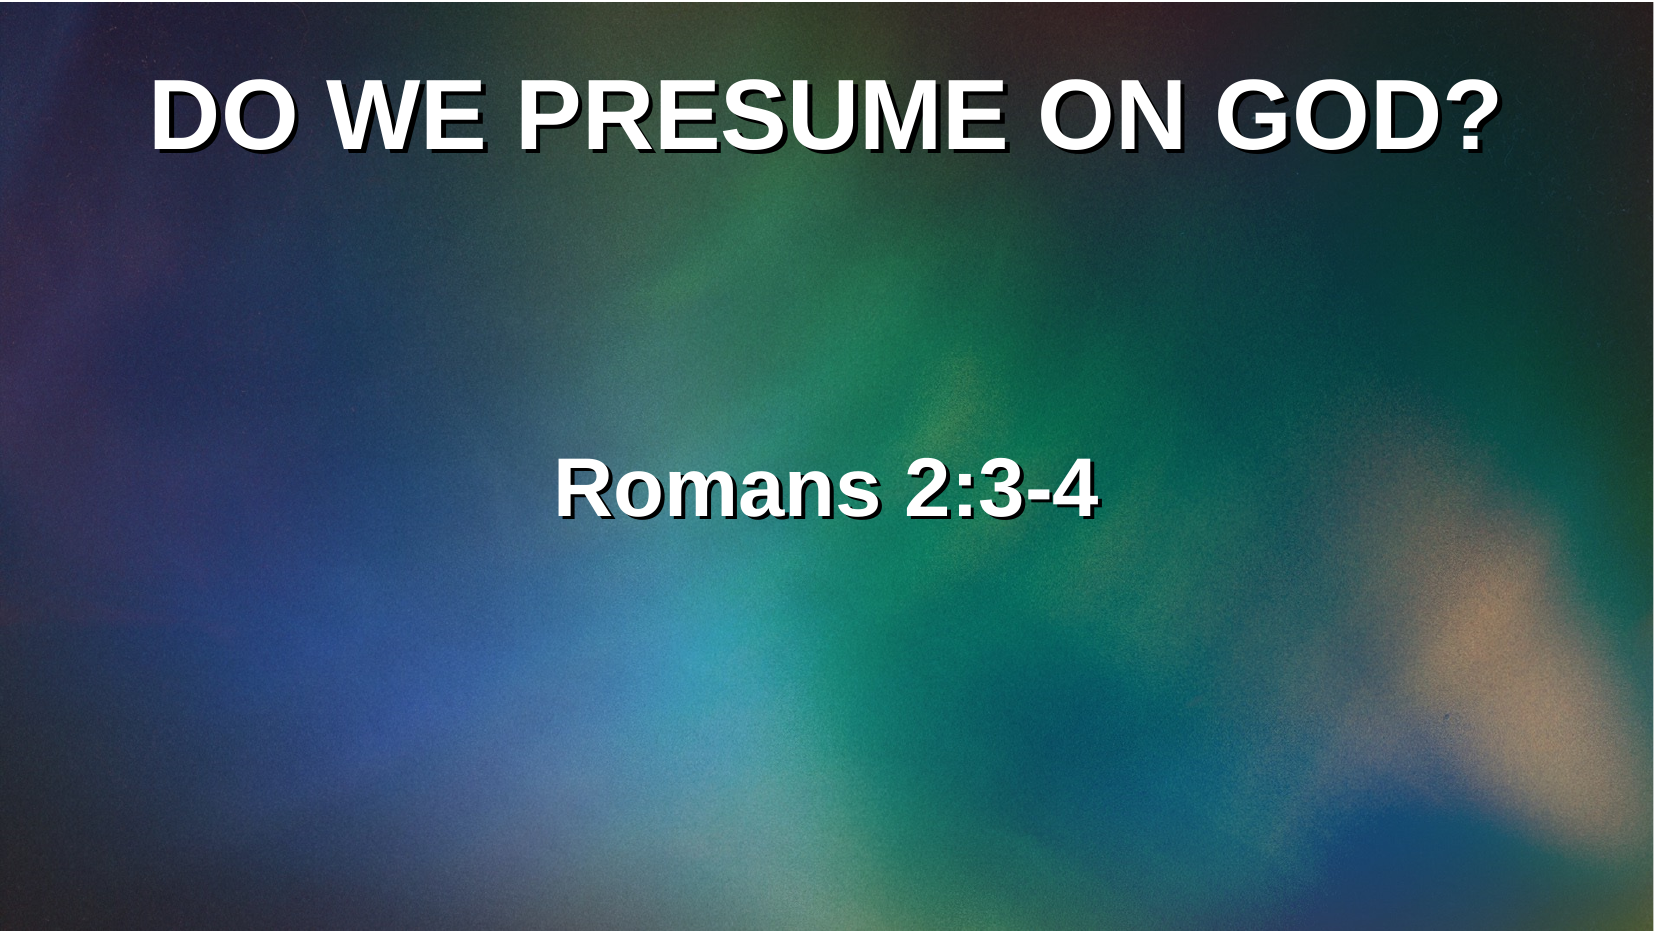

# DO WE PRESUME ON GOD?
Romans 2:3-4